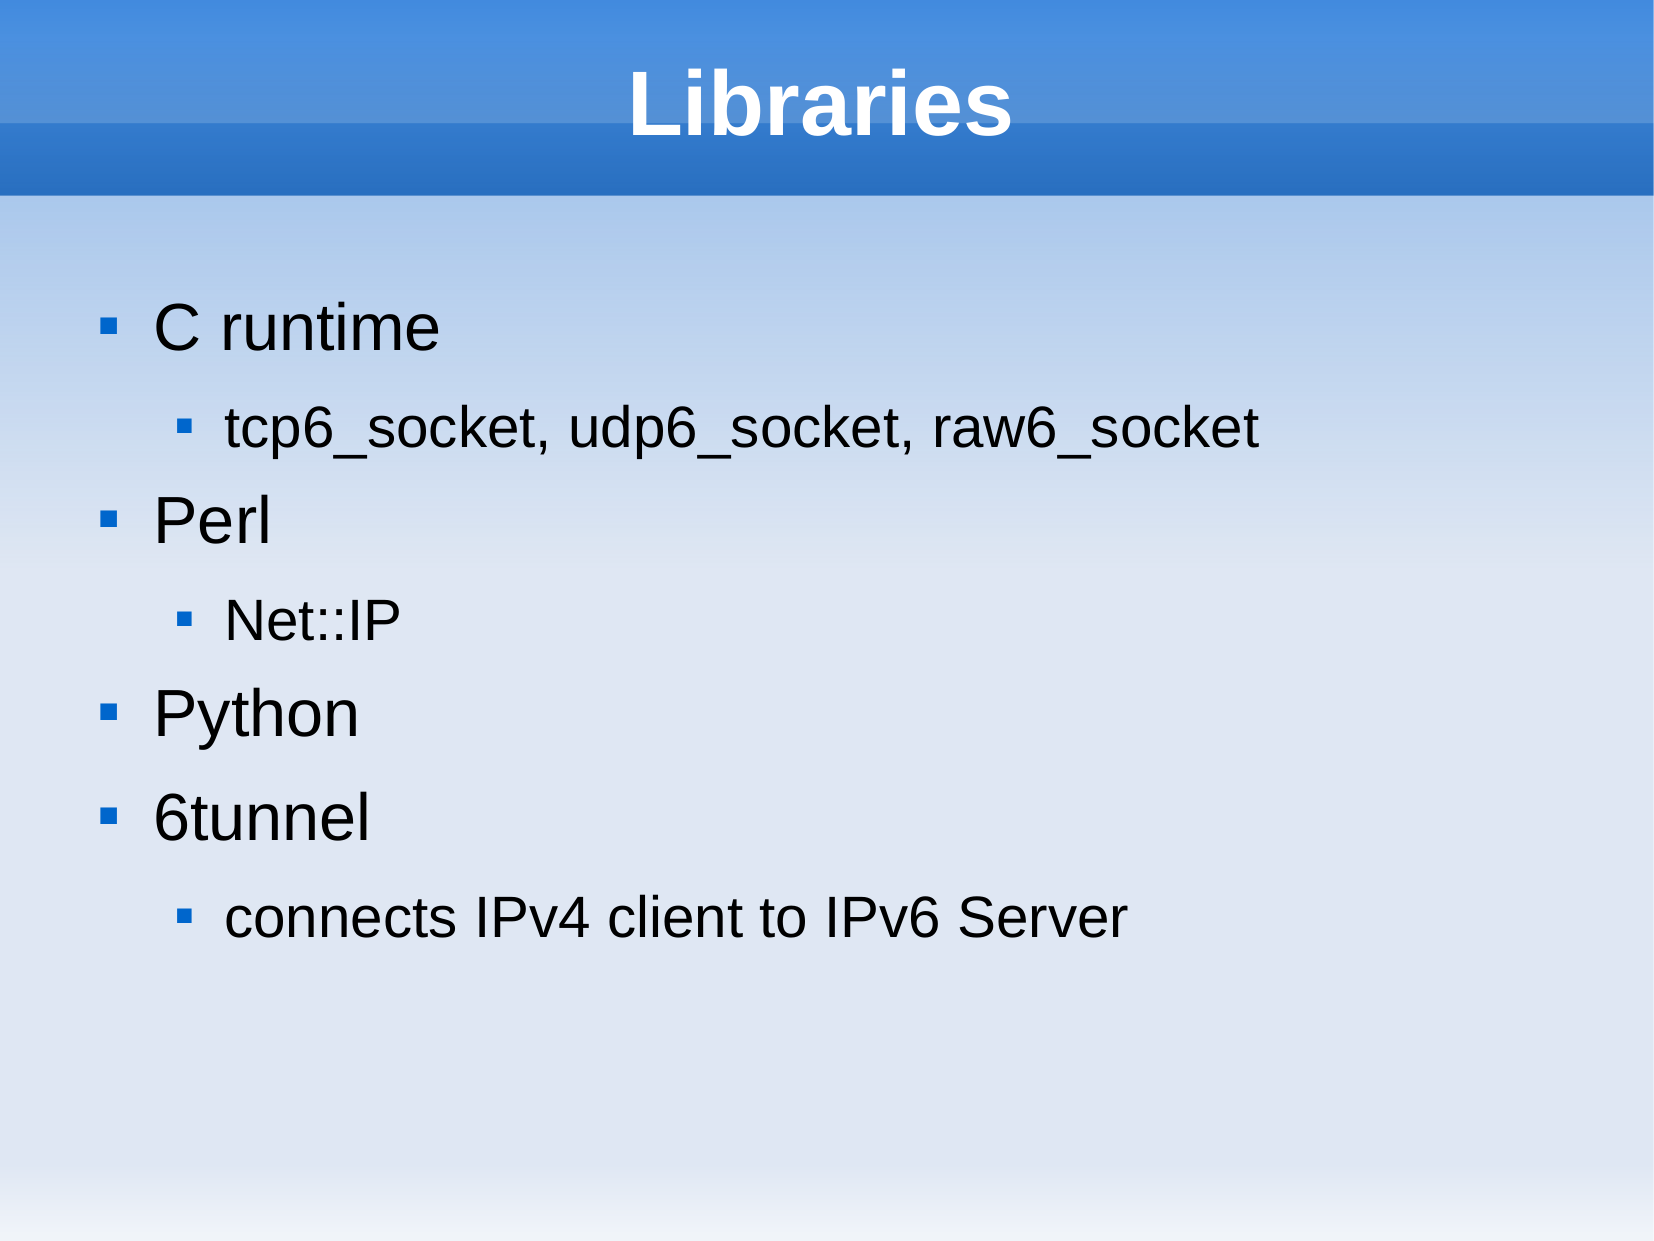

# Libraries
C runtime
tcp6_socket, udp6_socket, raw6_socket
Perl
Net::IP
Python
6tunnel
connects IPv4 client to IPv6 Server